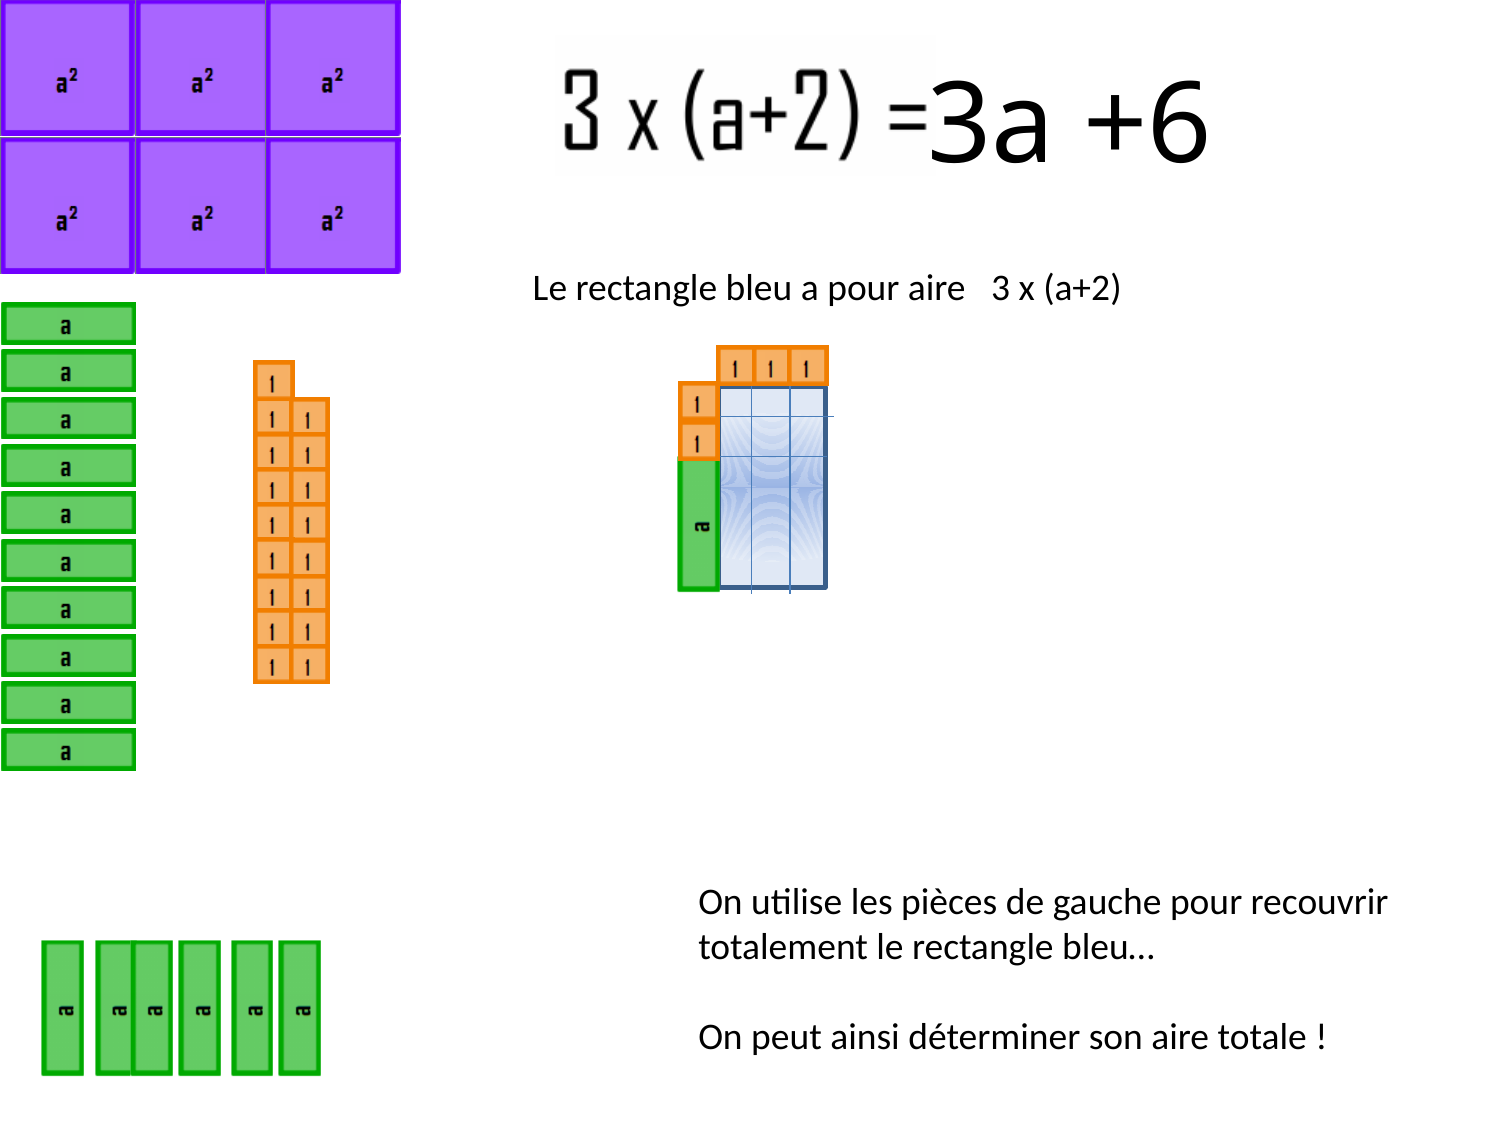

3a +6
Le rectangle bleu a pour aire 3 x (a+2)
On utilise les pièces de gauche pour recouvrir
totalement le rectangle bleu…
On peut ainsi déterminer son aire totale !